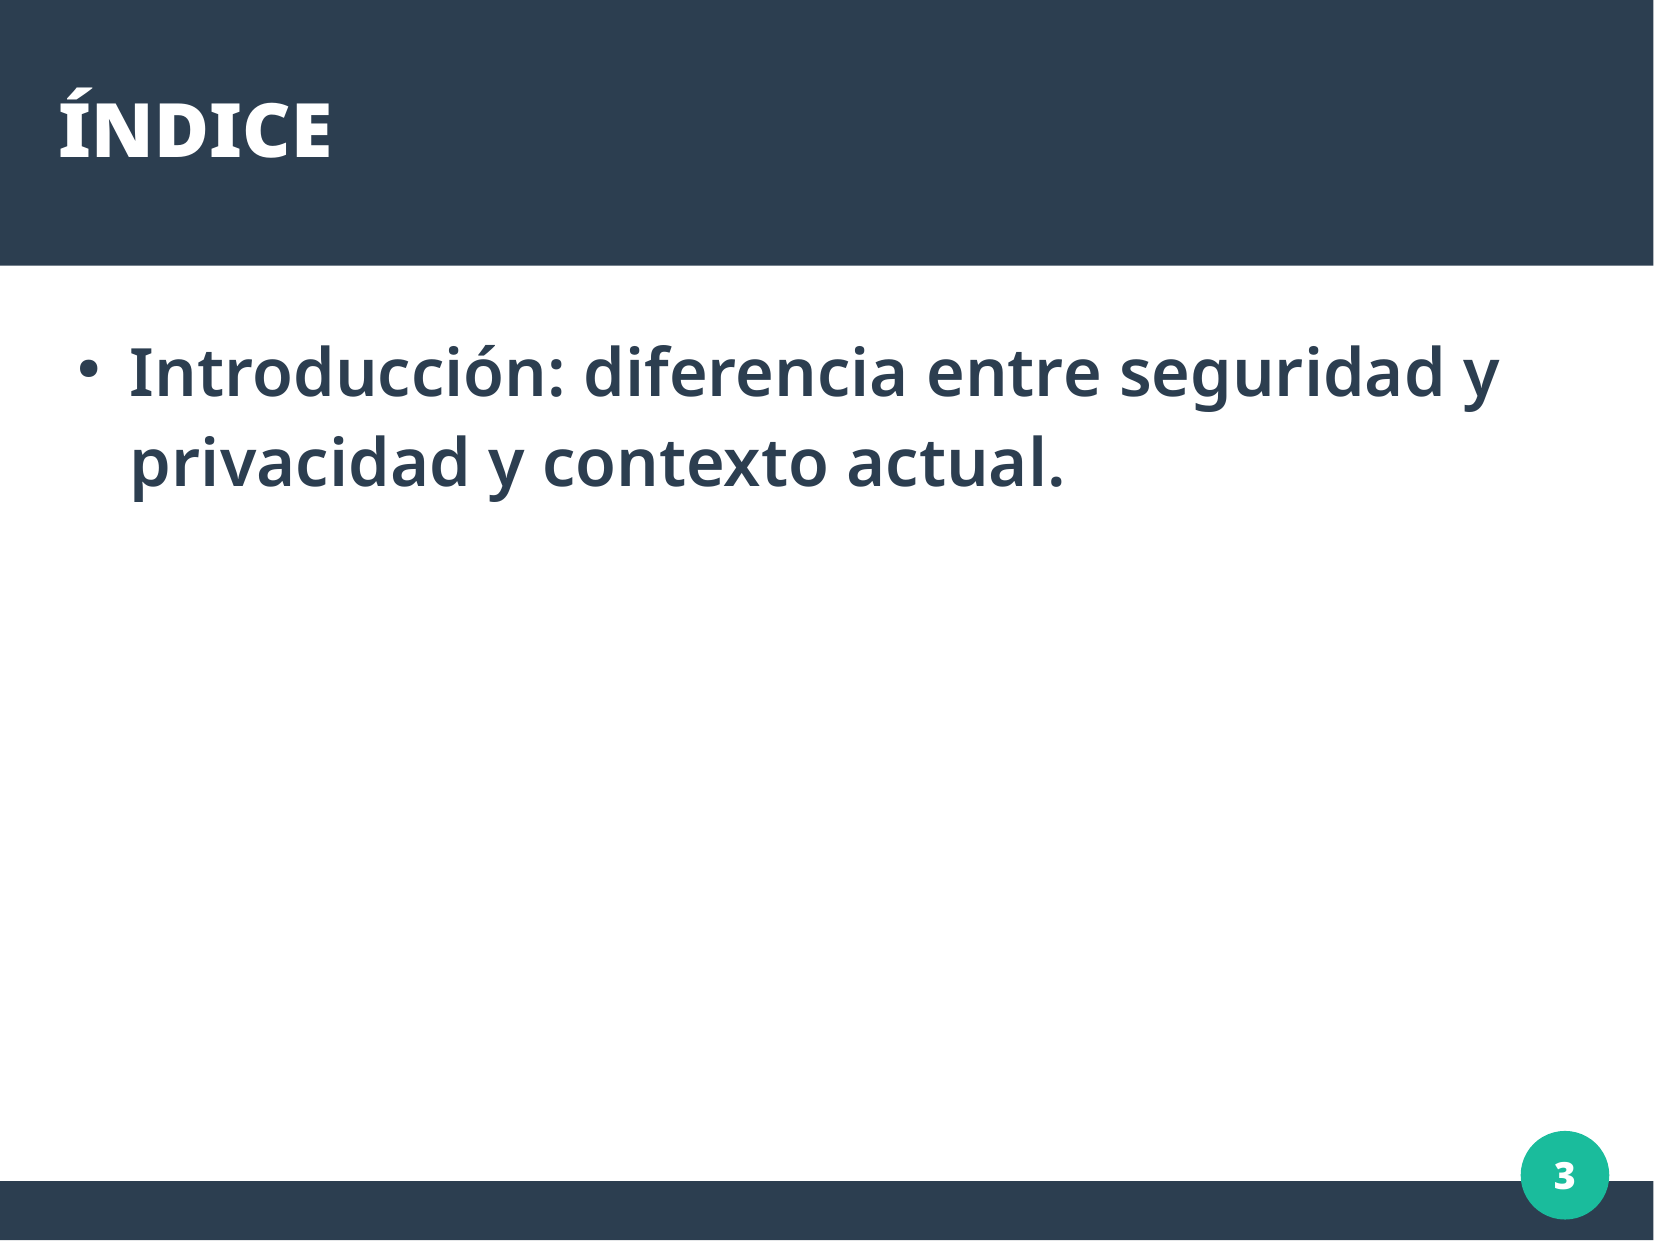

# ÍNDICE
Introducción: diferencia entre seguridad y privacidad y contexto actual.
3